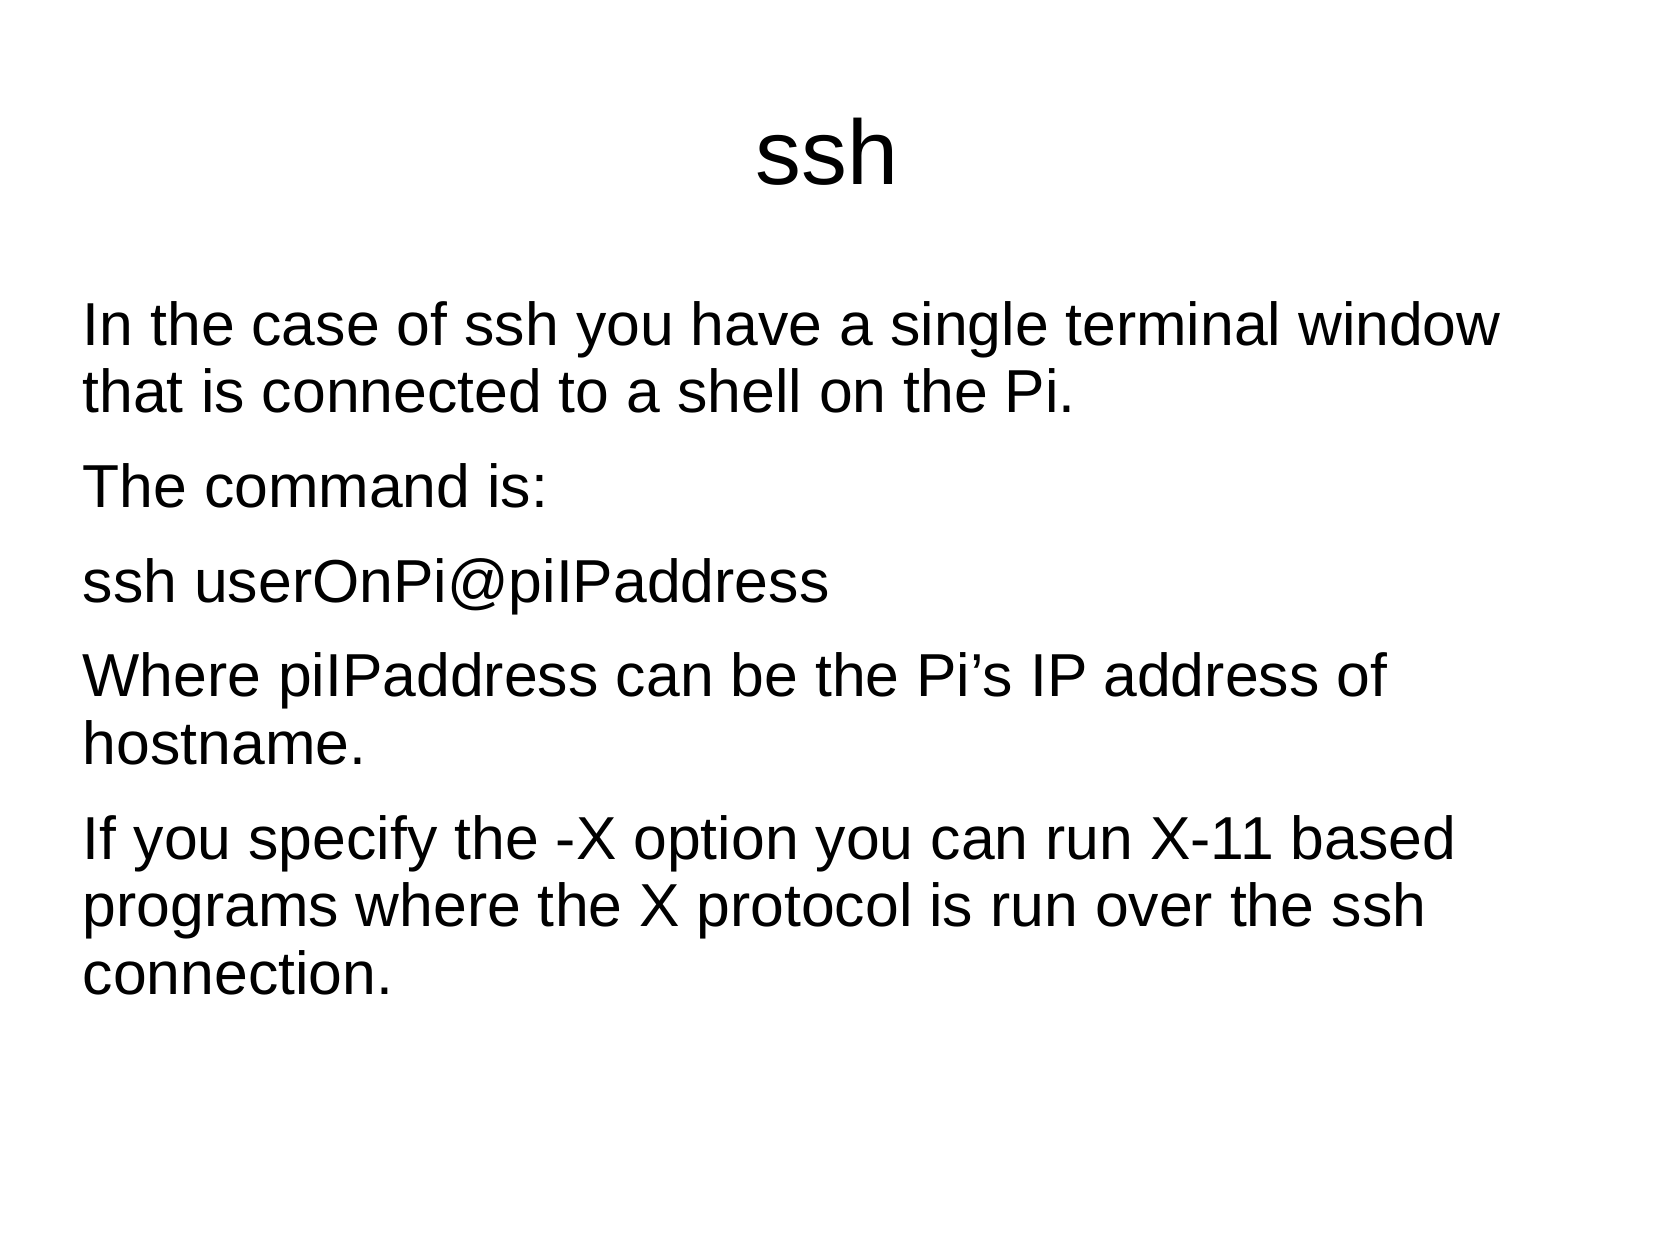

# ssh
In the case of ssh you have a single terminal window that is connected to a shell on the Pi.
The command is:
ssh userOnPi@piIPaddress
Where piIPaddress can be the Pi’s IP address of hostname.
If you specify the -X option you can run X-11 based programs where the X protocol is run over the ssh connection.